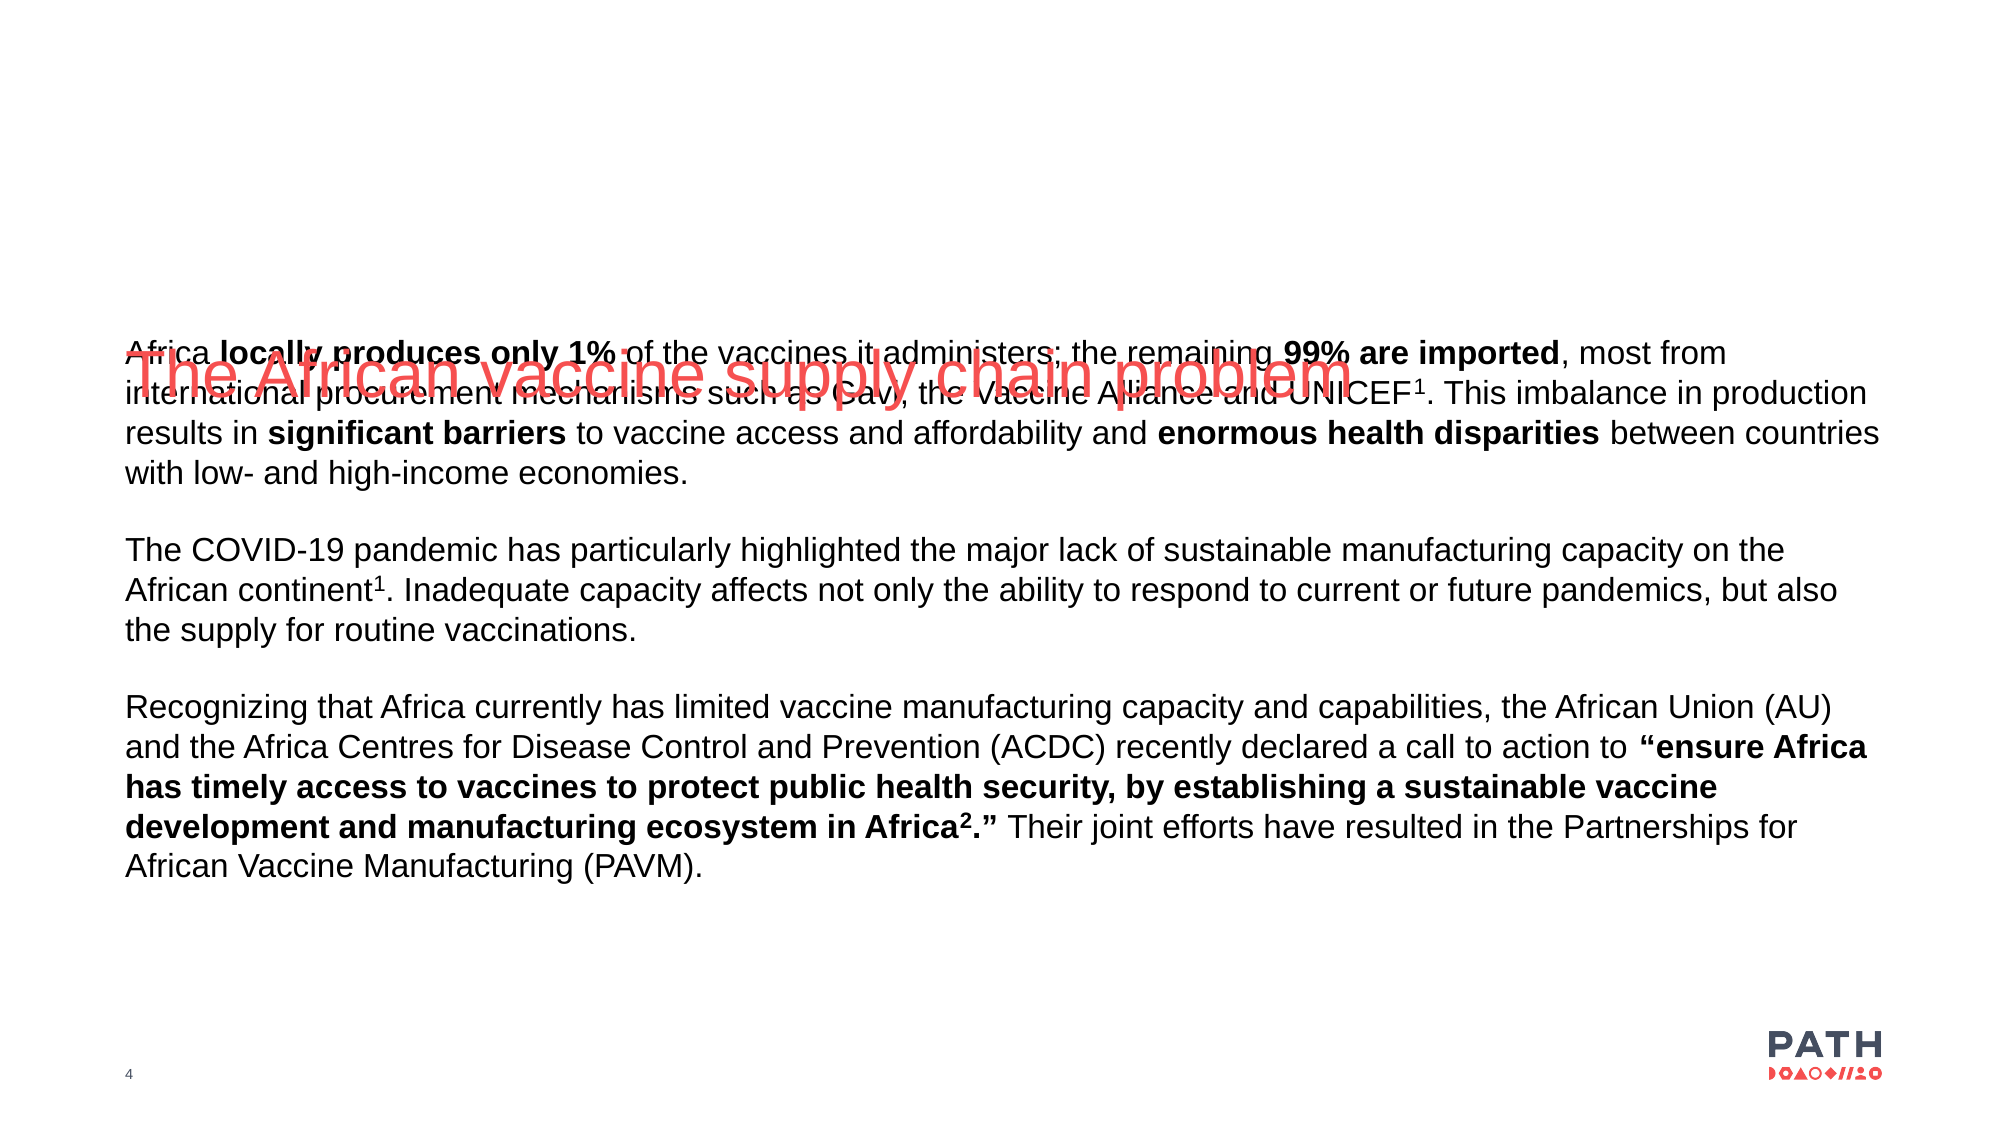

# Africa locally produces only 1% of the vaccines it administers; the remaining 99% are imported, most from international procurement mechanisms such as Gavi, the Vaccine Alliance and UNICEF1. This imbalance in production results in significant barriers to vaccine access and affordability and enormous health disparities between countries with low- and high-income economies.
The COVID-19 pandemic has particularly highlighted the major lack of sustainable manufacturing capacity on the African continent1. Inadequate capacity affects not only the ability to respond to current or future pandemics, but also the supply for routine vaccinations.
Recognizing that Africa currently has limited vaccine manufacturing capacity and capabilities, the African Union (AU) and the Africa Centres for Disease Control and Prevention (ACDC) recently declared a call to action to “ensure Africa has timely access to vaccines to protect public health security, by establishing a sustainable vaccine development and manufacturing ecosystem in Africa2.” Their joint efforts have resulted in the Partnerships for African Vaccine Manufacturing (PAVM).
The African vaccine supply chain problem